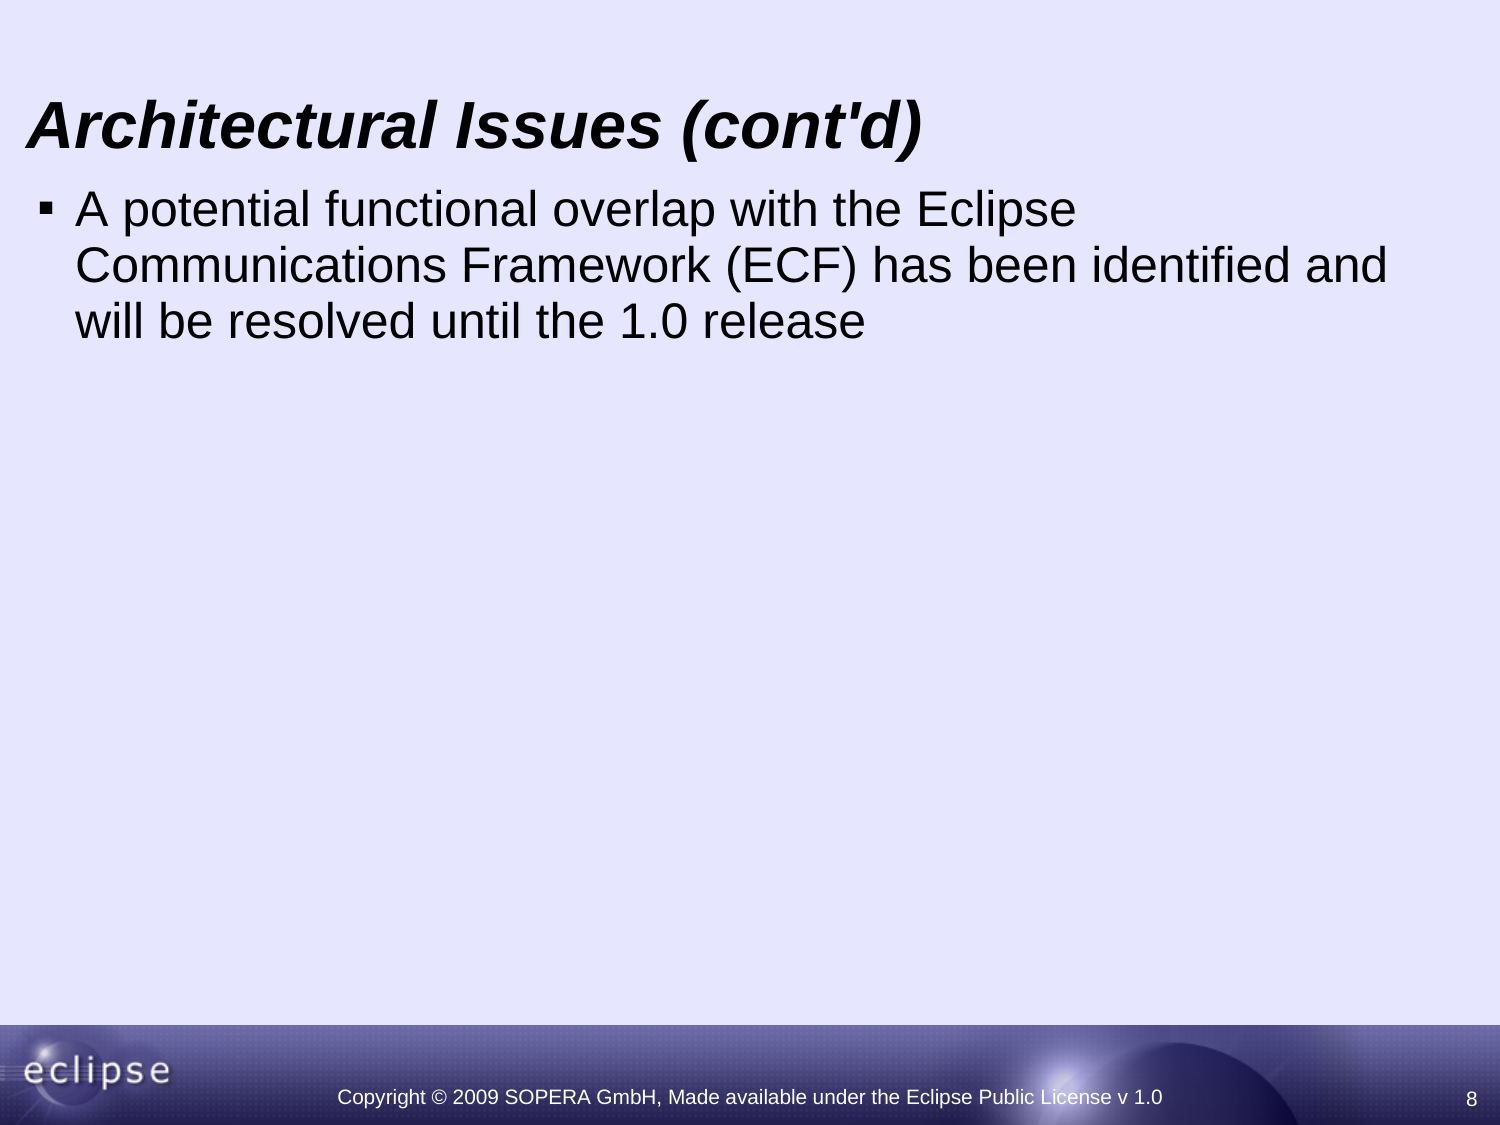

# Architectural Issues (cont'd)
A potential functional overlap with the Eclipse Communications Framework (ECF) has been identified and will be resolved until the 1.0 release